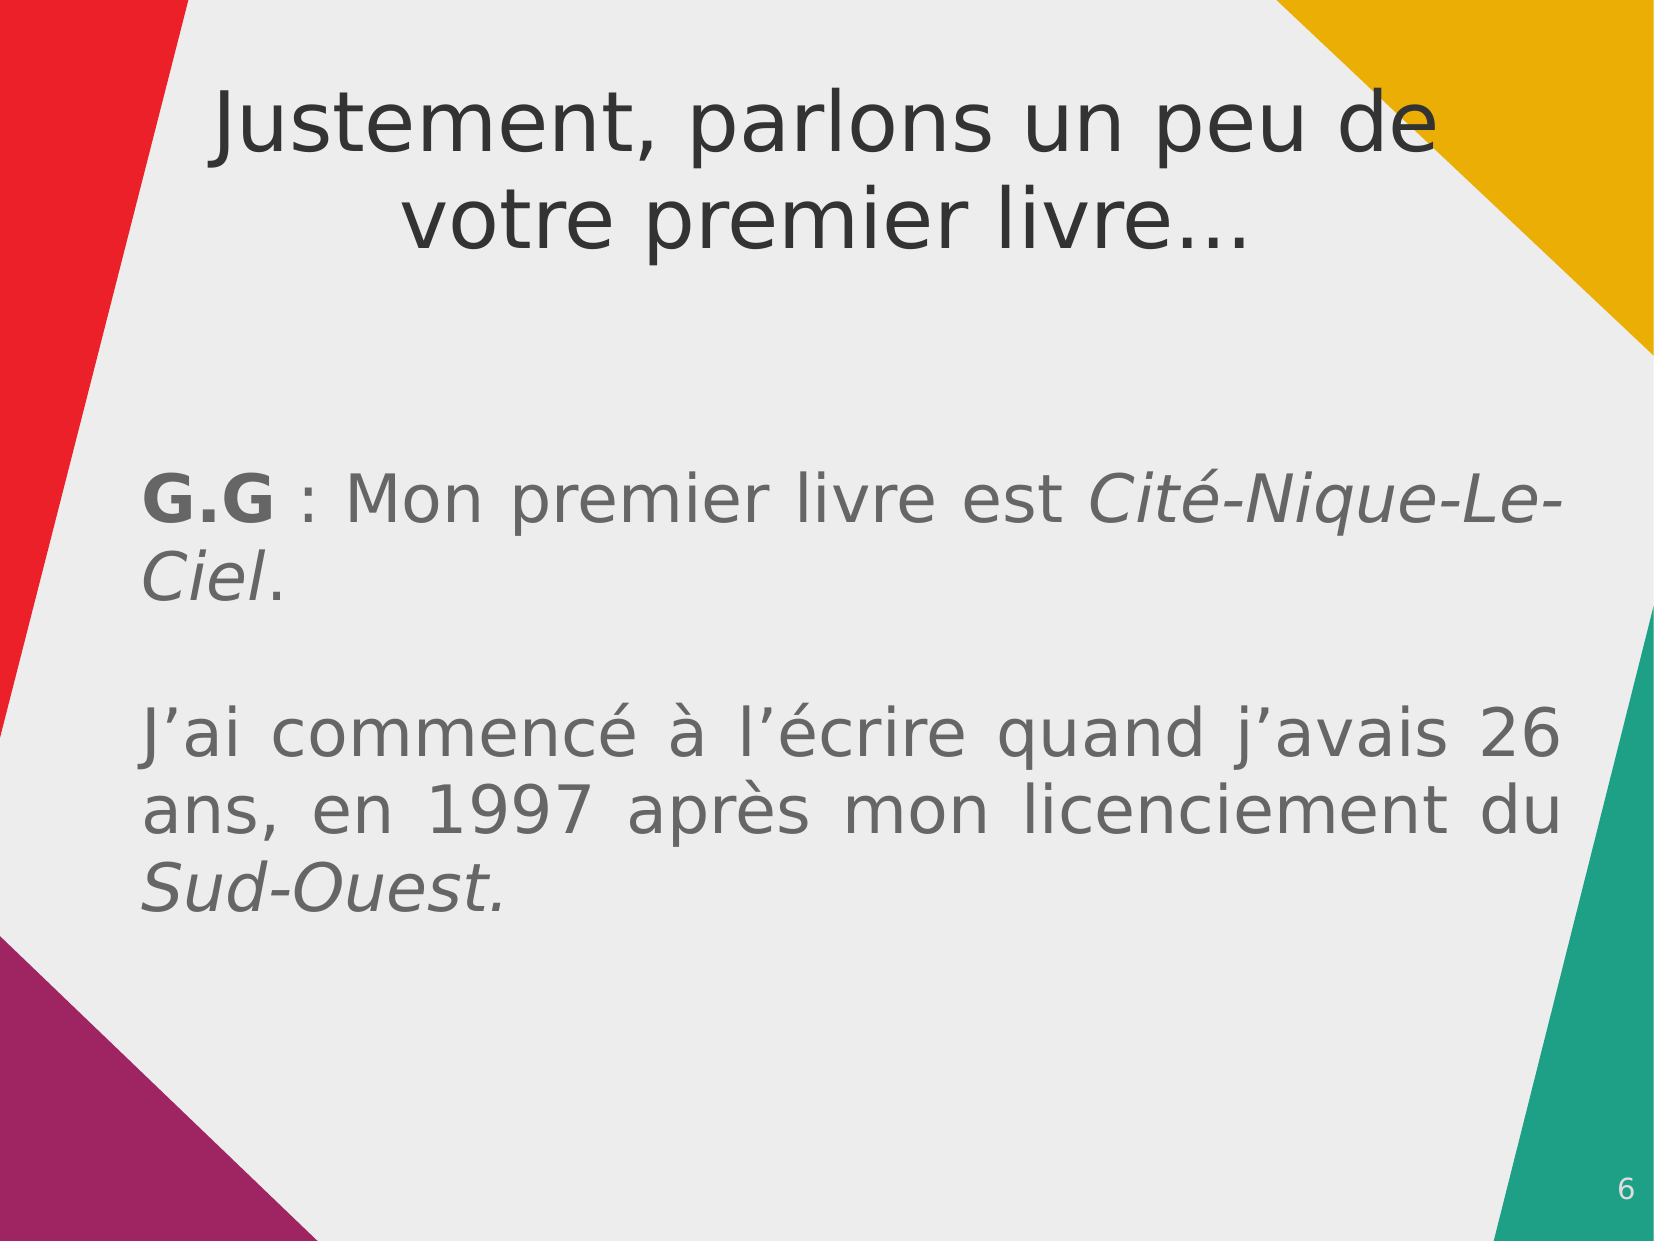

# Justement, parlons un peu de votre premier livre...
G.G : Mon premier livre est Cité-Nique-Le-Ciel.
J’ai commencé à l’écrire quand j’avais 26 ans, en 1997 après mon licenciement du Sud-Ouest.
6